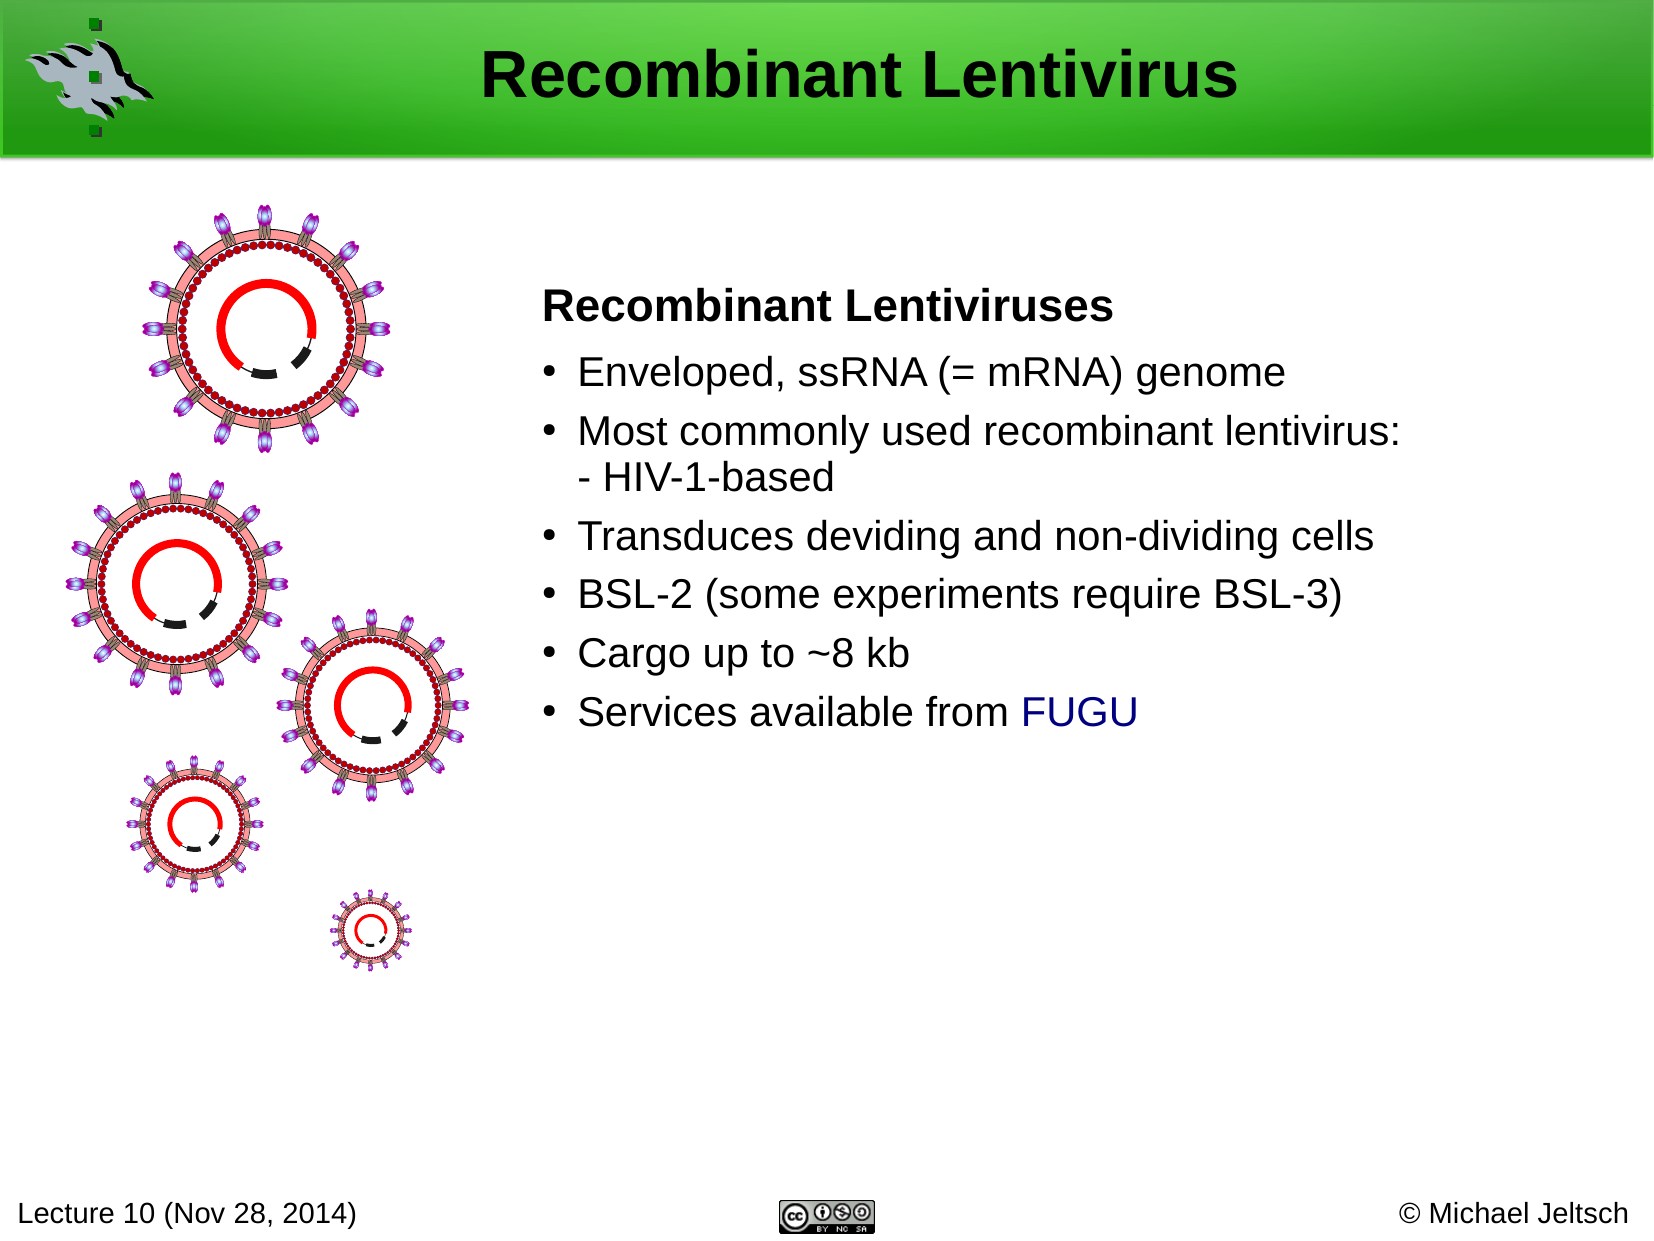

# Recombinant Lentivirus
Recombinant Lentiviruses
Enveloped, ssRNA (= mRNA) genome
Most commonly used recombinant lentivirus:
- HIV-1-based
Transduces deviding and non-dividing cells
BSL-2 (some experiments require BSL-3)
Cargo up to ~8 kb
Services available from FUGU